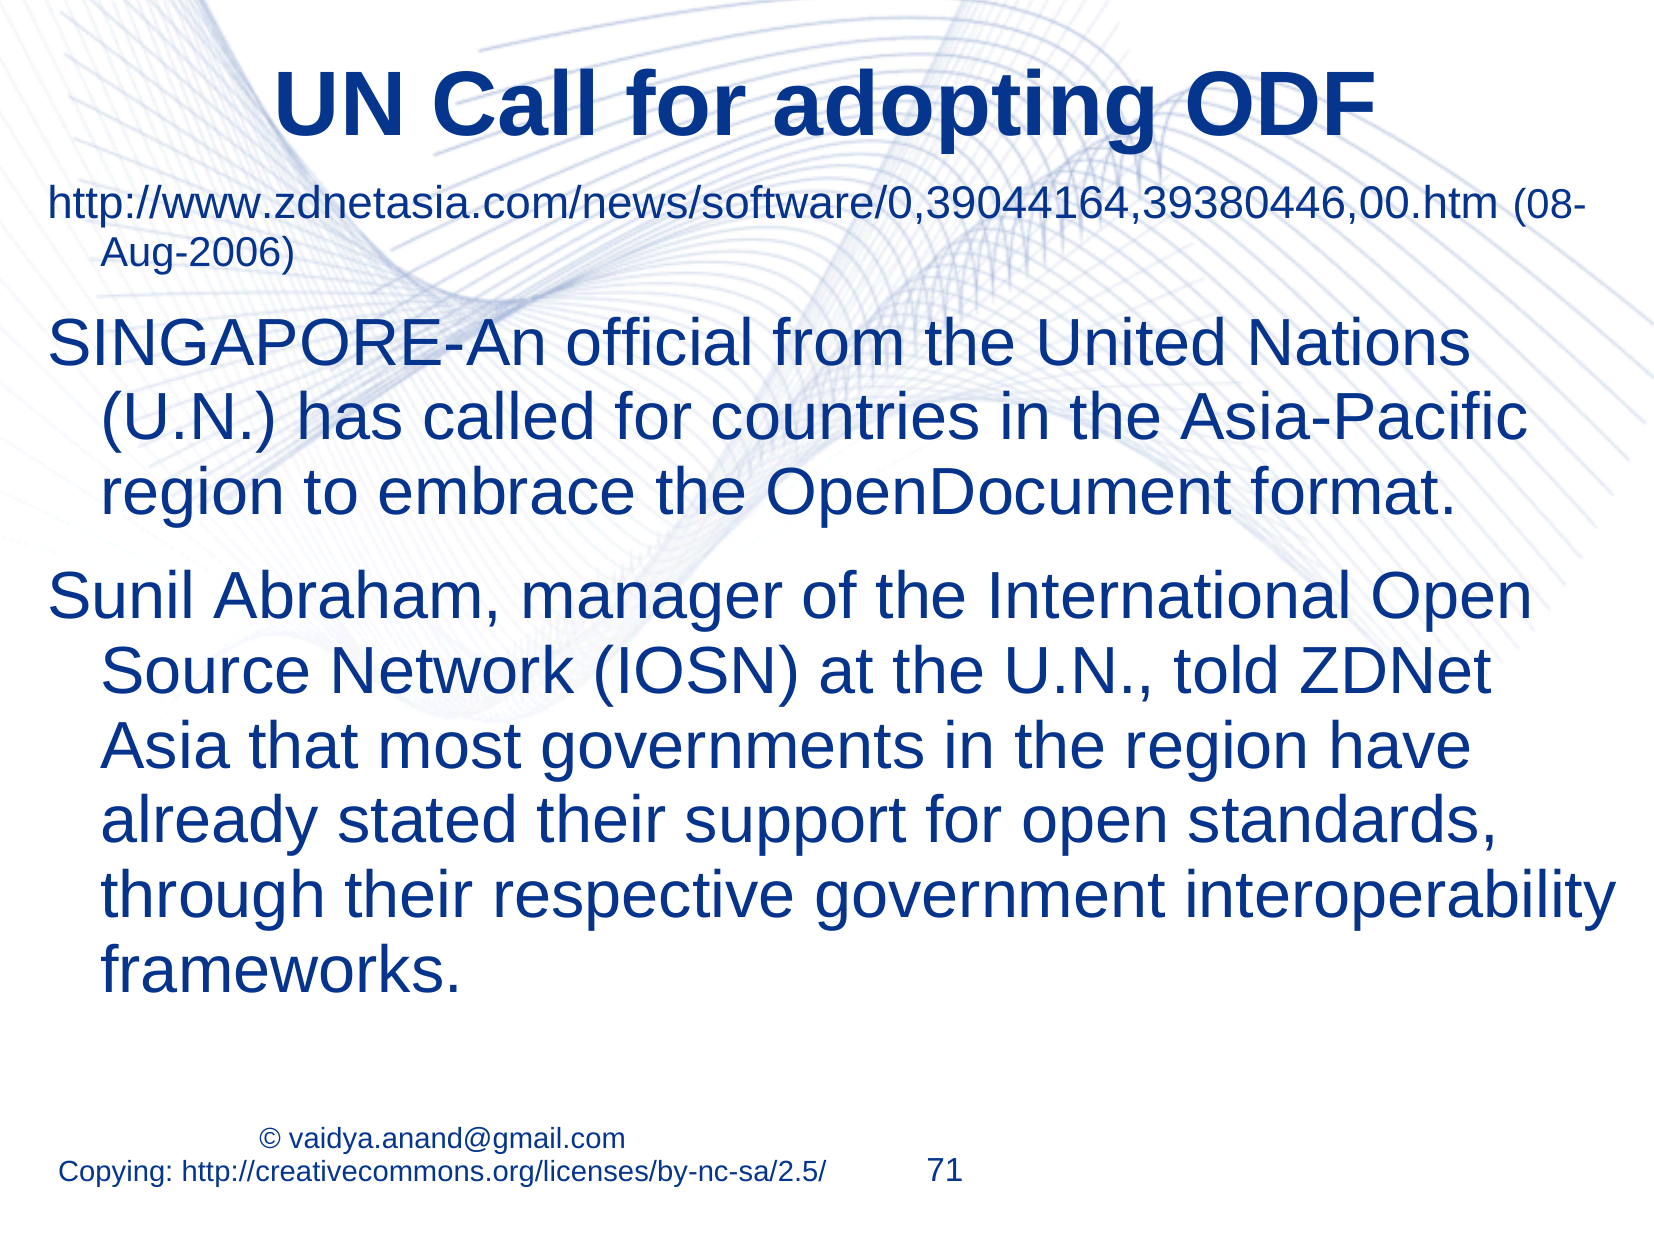

# UN Call for adopting ODF
http://www.zdnetasia.com/news/software/0,39044164,39380446,00.htm (08-Aug-2006)
SINGAPORE-An official from the United Nations (U.N.) has called for countries in the Asia-Pacific region to embrace the OpenDocument format.
Sunil Abraham, manager of the International Open Source Network (IOSN) at the U.N., told ZDNet Asia that most governments in the region have already stated their support for open standards, through their respective government interoperability frameworks.
http://www.broffice.org
71